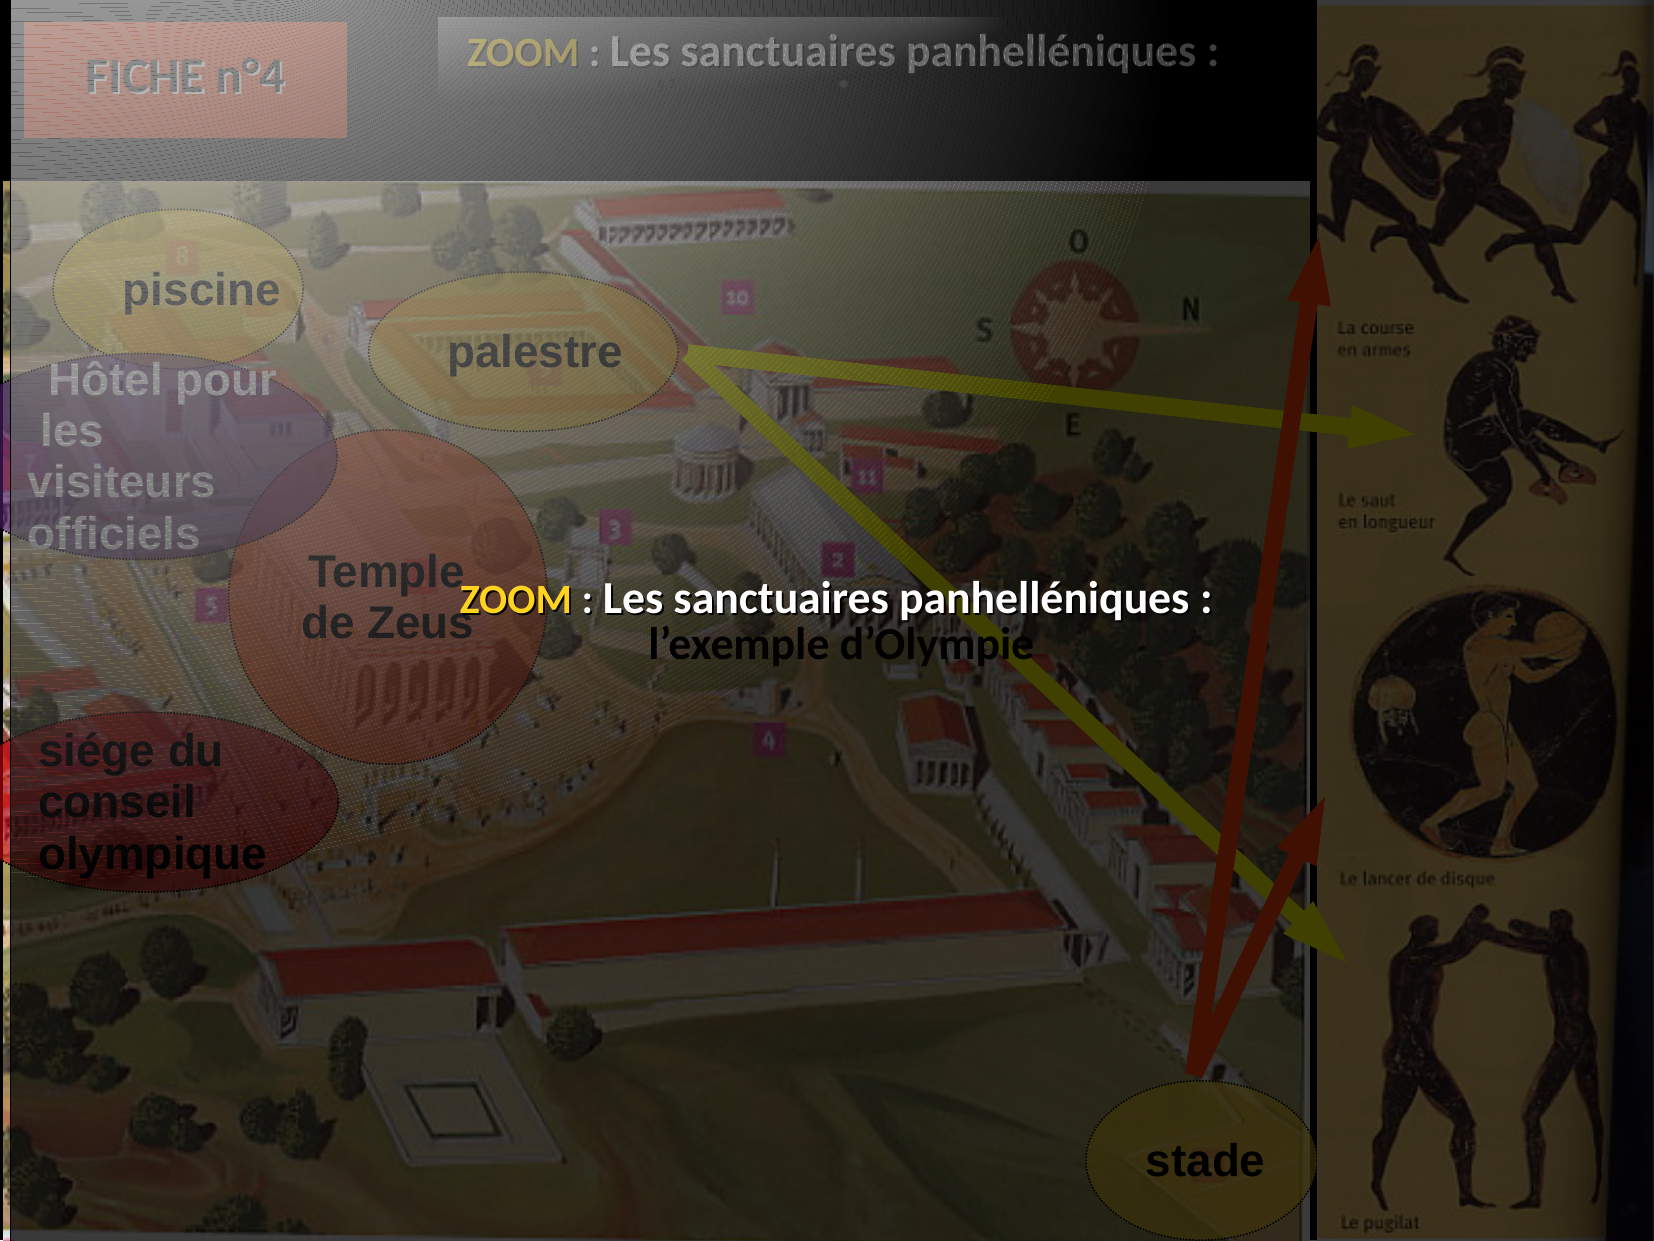

ZOOM : Les sanctuaires panhelléniques :
 l’exemple d’Olympie
FICHE n°4
ZOOM : Les sanctuaires panhelléniques :
 l’exemple d’Olympie
 .
 piscine
 palestre
 Hôtel pour
 les
visiteurs
officiels
 Temple
de Zeus
siége du
conseil
olympique
stade